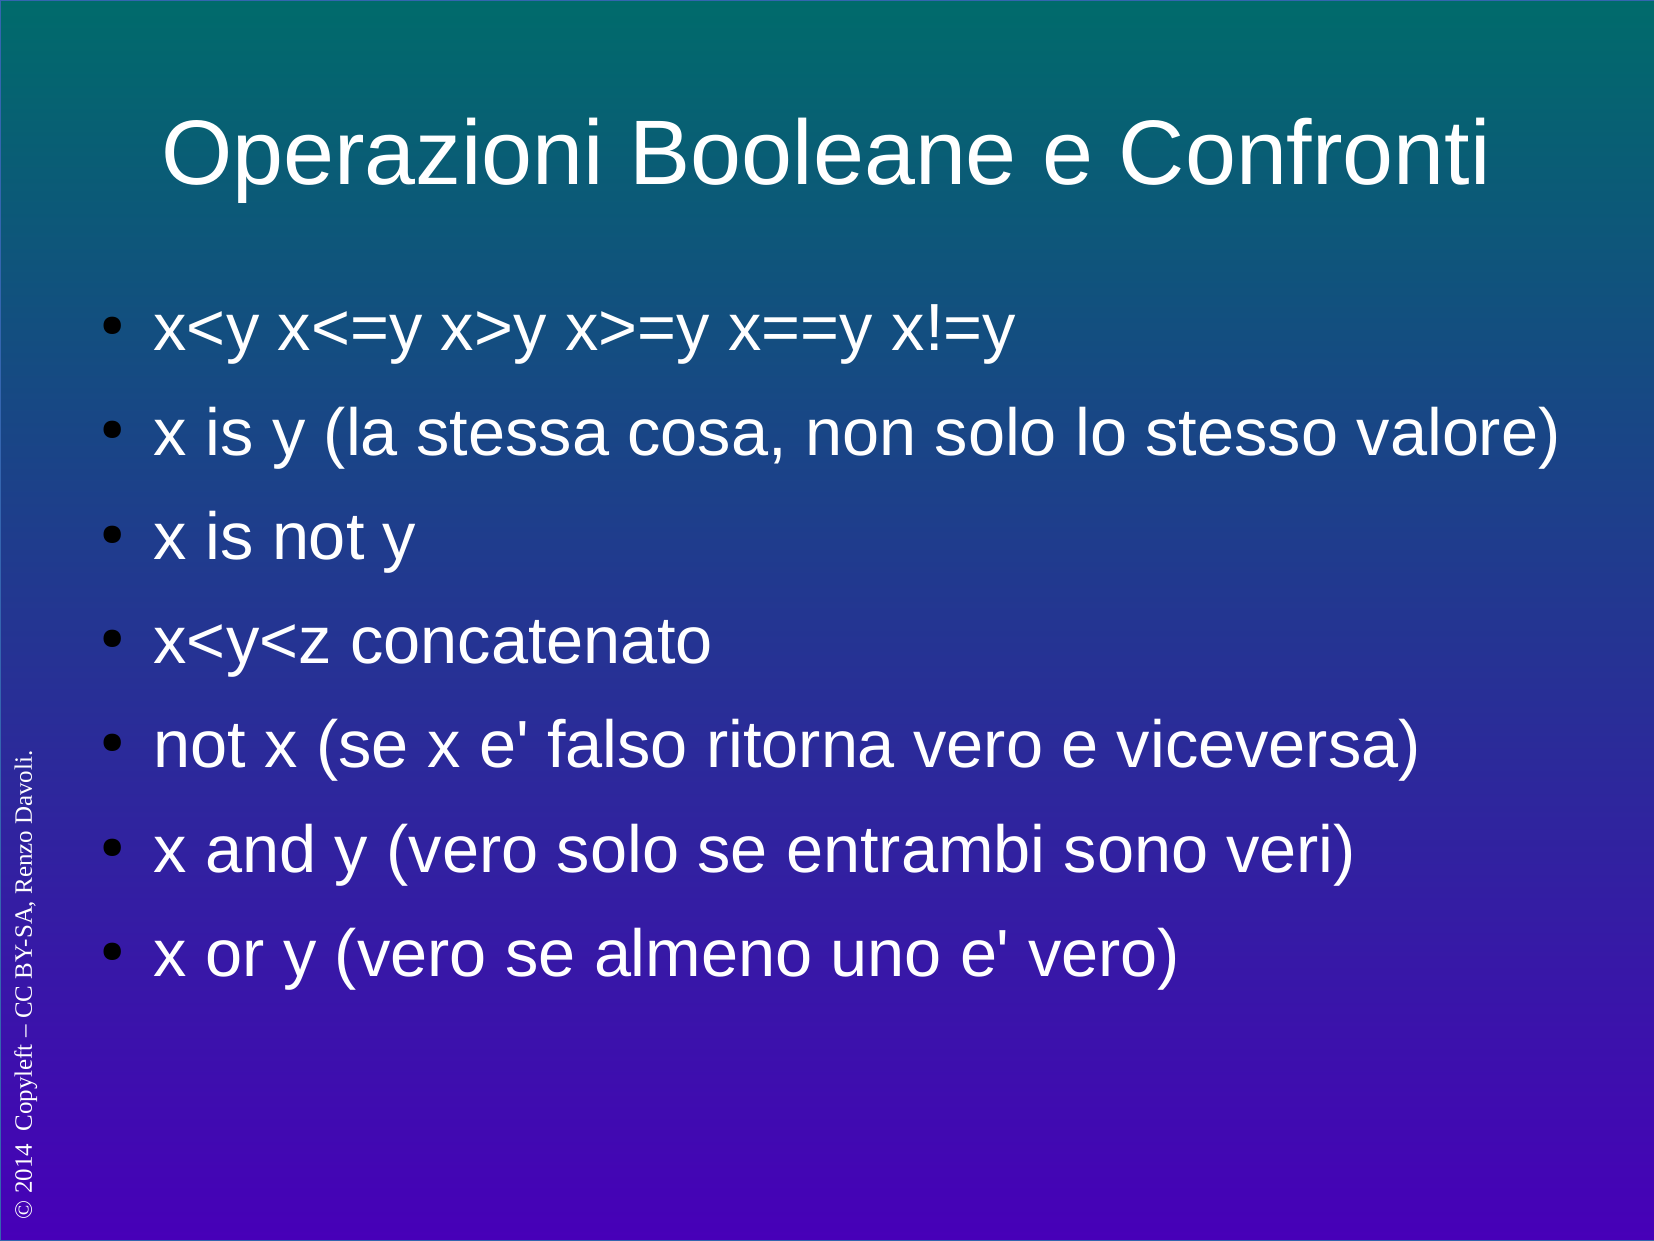

# Operazioni Booleane e Confronti
x<y x<=y x>y x>=y x==y x!=y
x is y (la stessa cosa, non solo lo stesso valore)
x is not y
x<y<z concatenato
not x (se x e' falso ritorna vero e viceversa)
x and y (vero solo se entrambi sono veri)
x or y (vero se almeno uno e' vero)